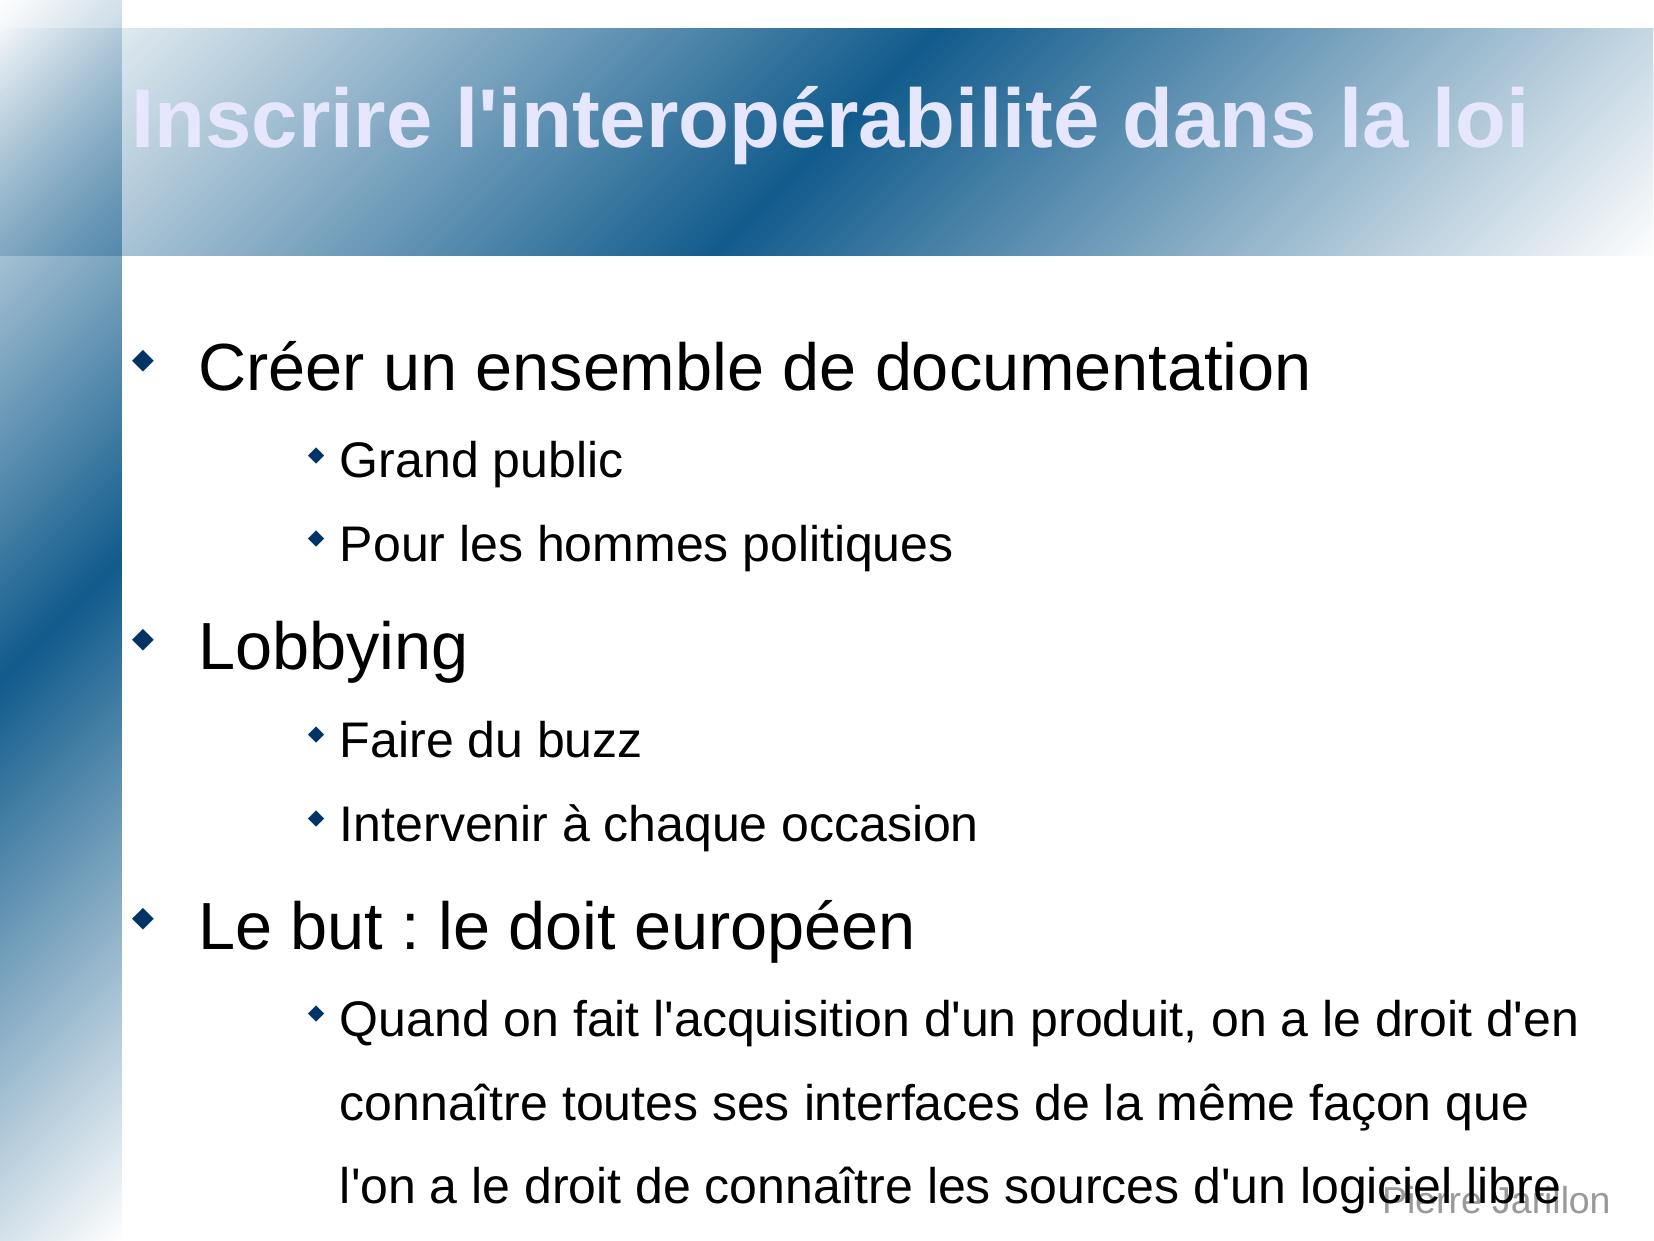

# Inscrire l'interopérabilité dans la loi
Créer un ensemble de documentation
Grand public
Pour les hommes politiques
Lobbying
Faire du buzz
Intervenir à chaque occasion
Le but : le doit européen
Quand on fait l'acquisition d'un produit, on a le droit d'en connaître toutes ses interfaces de la même façon que l'on a le droit de connaître les sources d'un logiciel libre